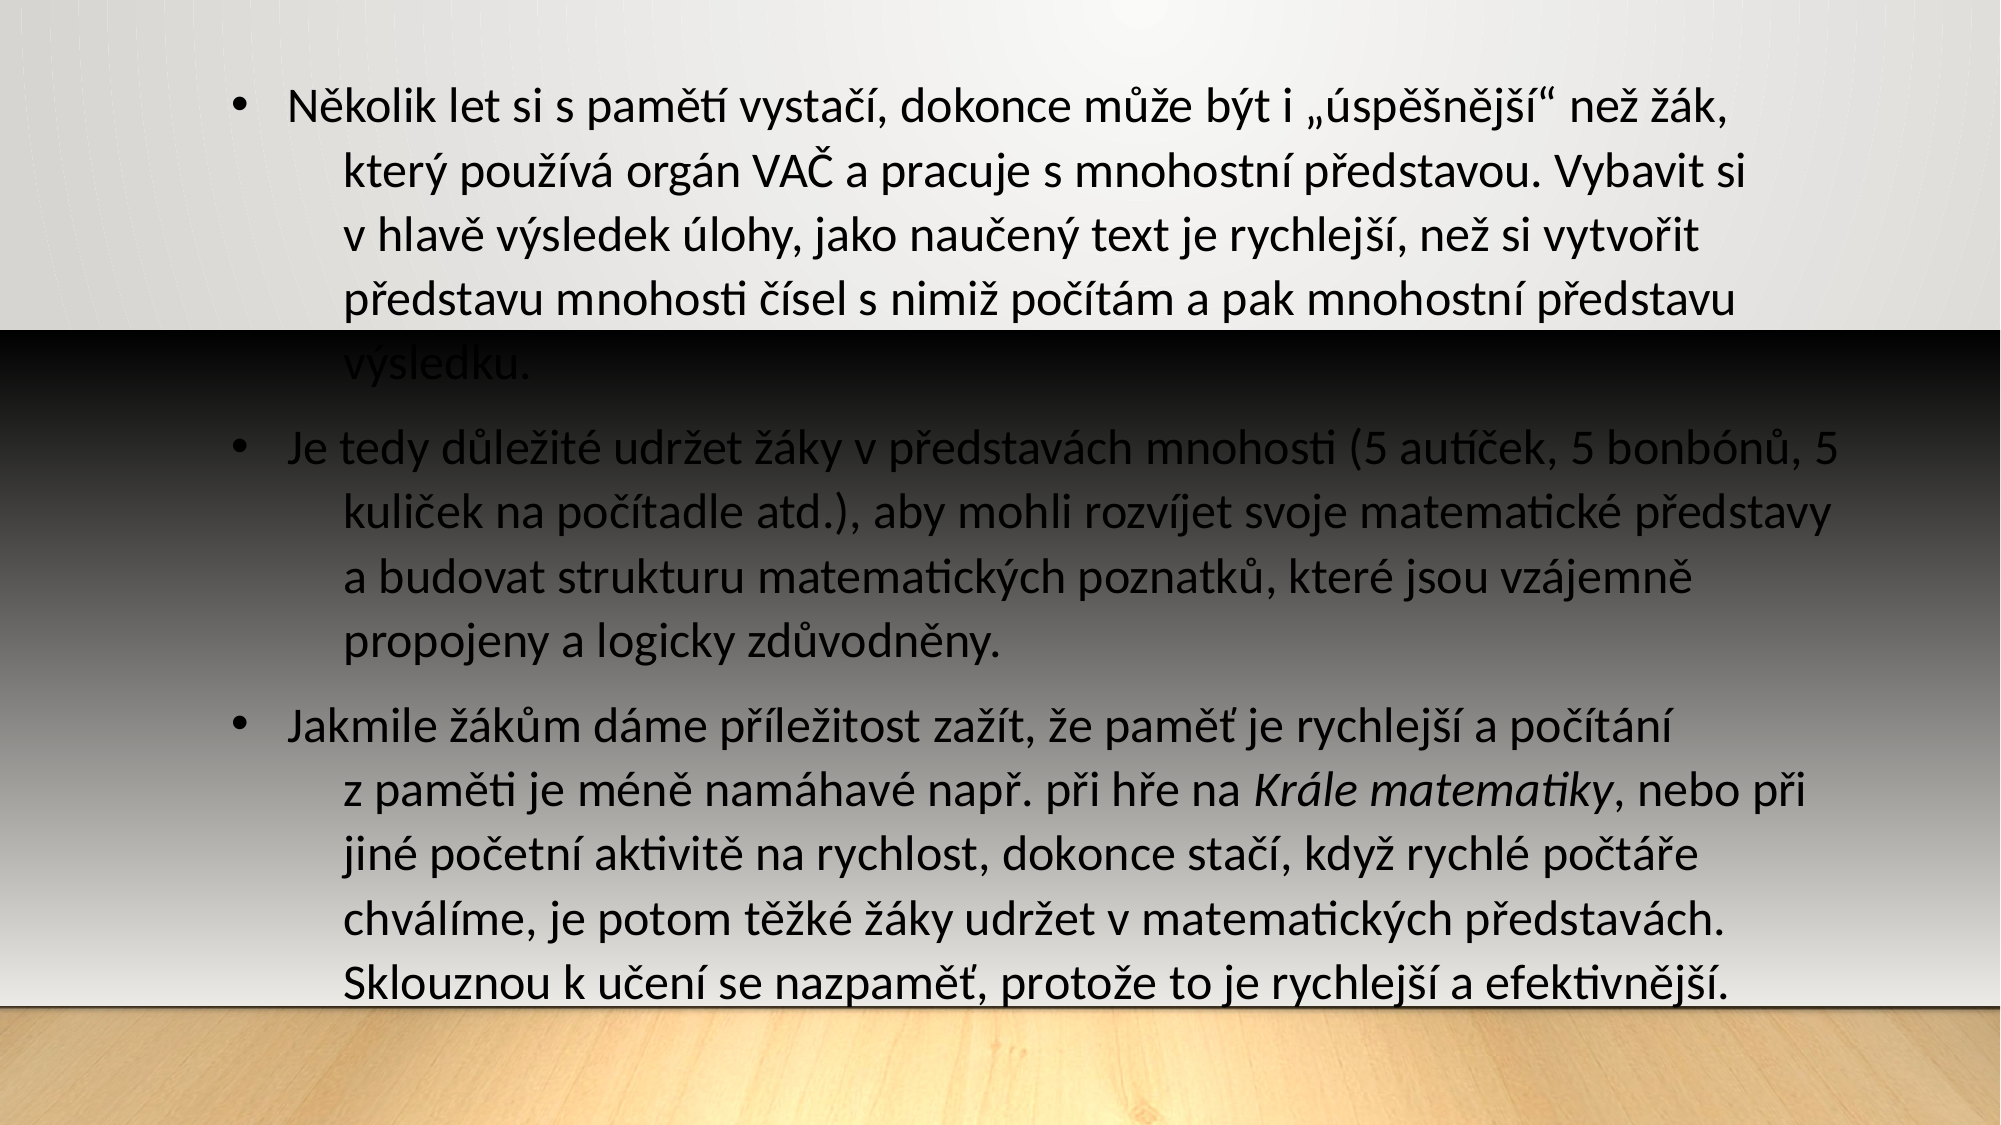

Několik let si s pamětí vystačí, dokonce může být i „úspěšnější“ než žák, který používá orgán VAČ a pracuje s mnohostní představou. Vybavit si v hlavě výsledek úlohy, jako naučený text je rychlejší, než si vytvořit představu mnohosti čísel s nimiž počítám a pak mnohostní představu výsledku.
Je tedy důležité udržet žáky v představách mnohosti (5 autíček, 5 bonbónů, 5 kuliček na počítadle atd.), aby mohli rozvíjet svoje matematické představy a budovat strukturu matematických poznatků, které jsou vzájemně propojeny a logicky zdůvodněny.
Jakmile žákům dáme příležitost zažít, že paměť je rychlejší a počítání z paměti je méně namáhavé např. při hře na Krále matematiky, nebo při jiné početní aktivitě na rychlost, dokonce stačí, když rychlé počtáře chválíme, je potom těžké žáky udržet v matematických představách. Sklouznou k učení se nazpaměť, protože to je rychlejší a efektivnější.